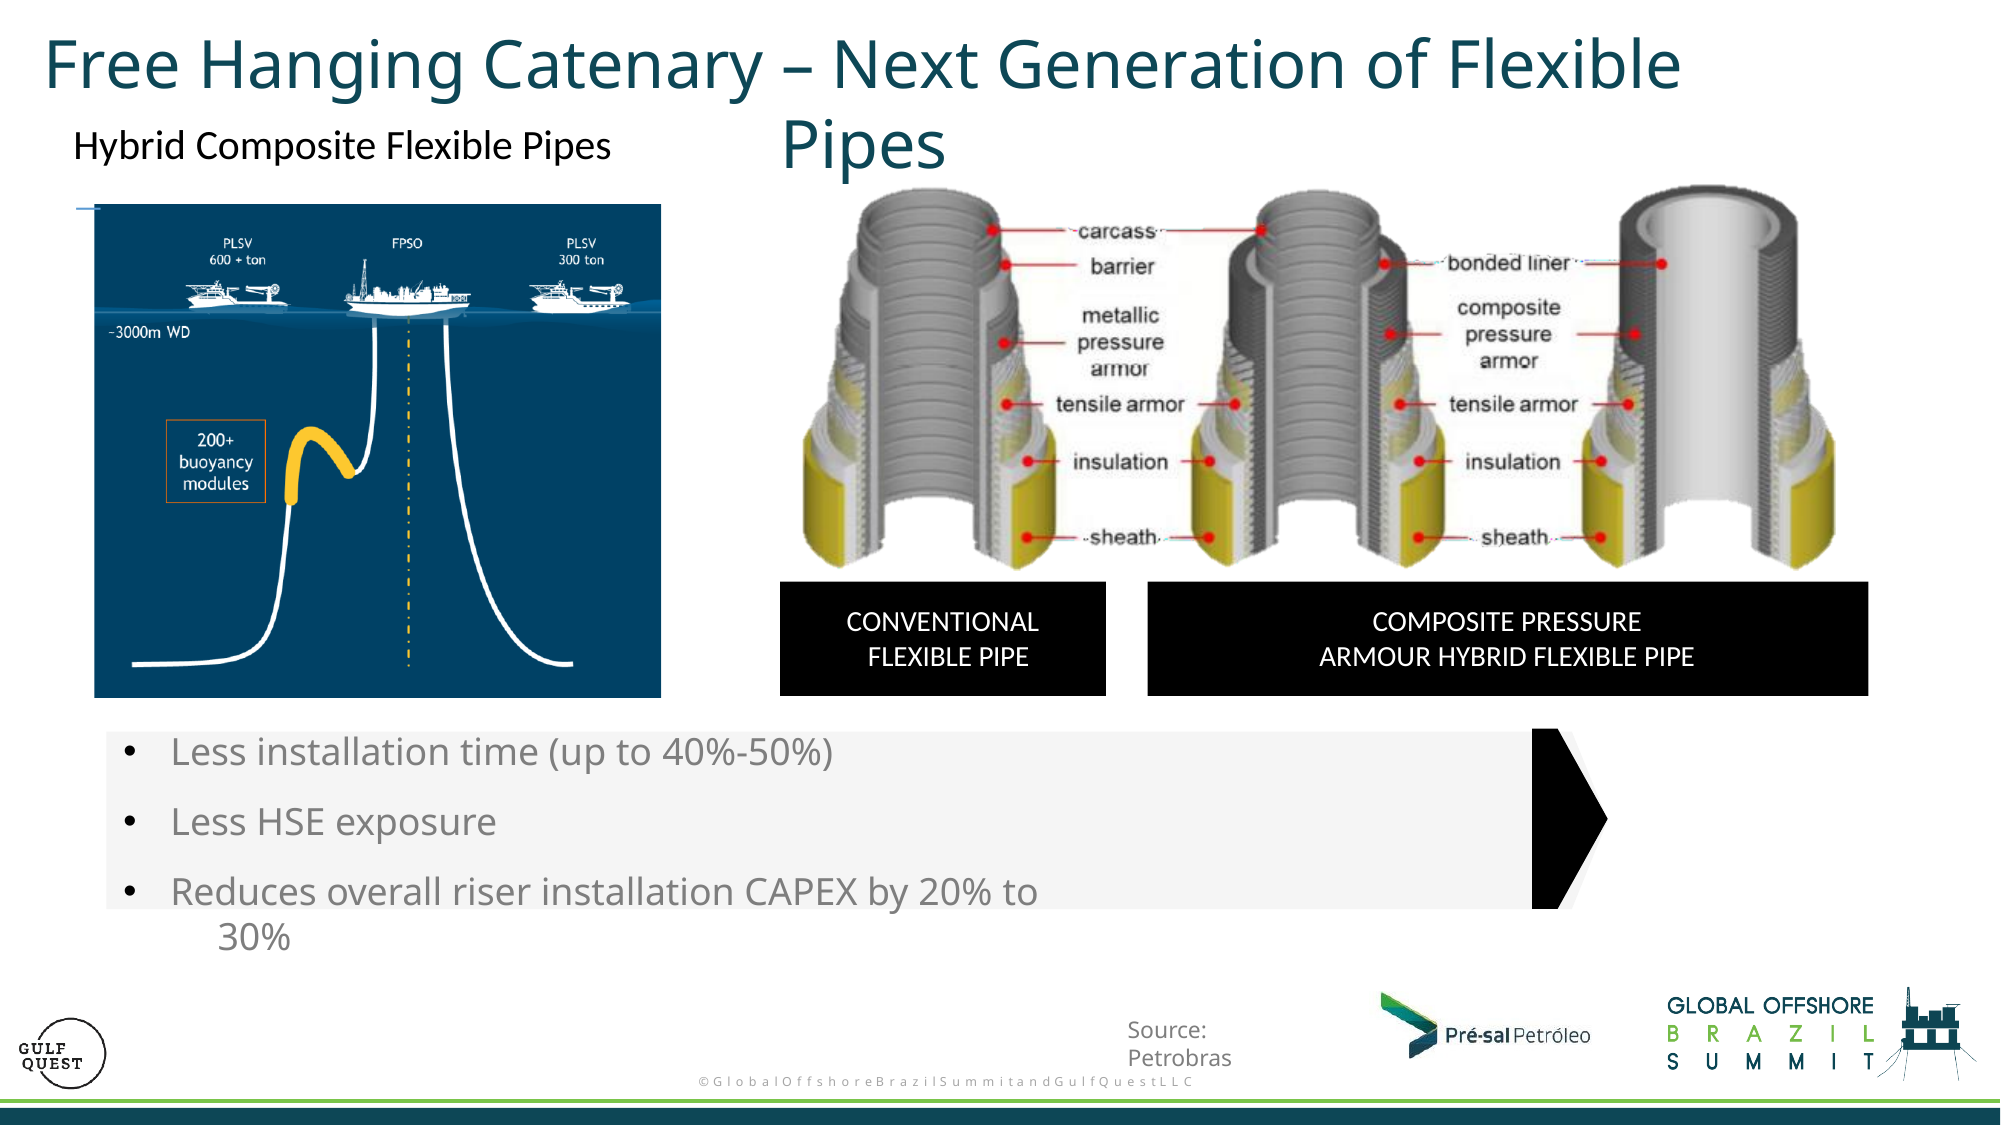

# Free Hanging Catenary – Next Generation of Flexible Pipes
Hybrid Composite Flexible Pipes
—
CONVENTIONAL FLEXIBLE PIPE
COMPOSITE PRESSURE ARMOUR HYBRID FLEXIBLE PIPE
Less installation time (up to 40%-50%)
Less HSE exposure
Reduces overall riser installation CAPEX by 20% to 30%
Source: Petrobras
© G l o b a l O f f s h o r e B r a z i l S u m m i t a n d G u l f Q u e s t L L C